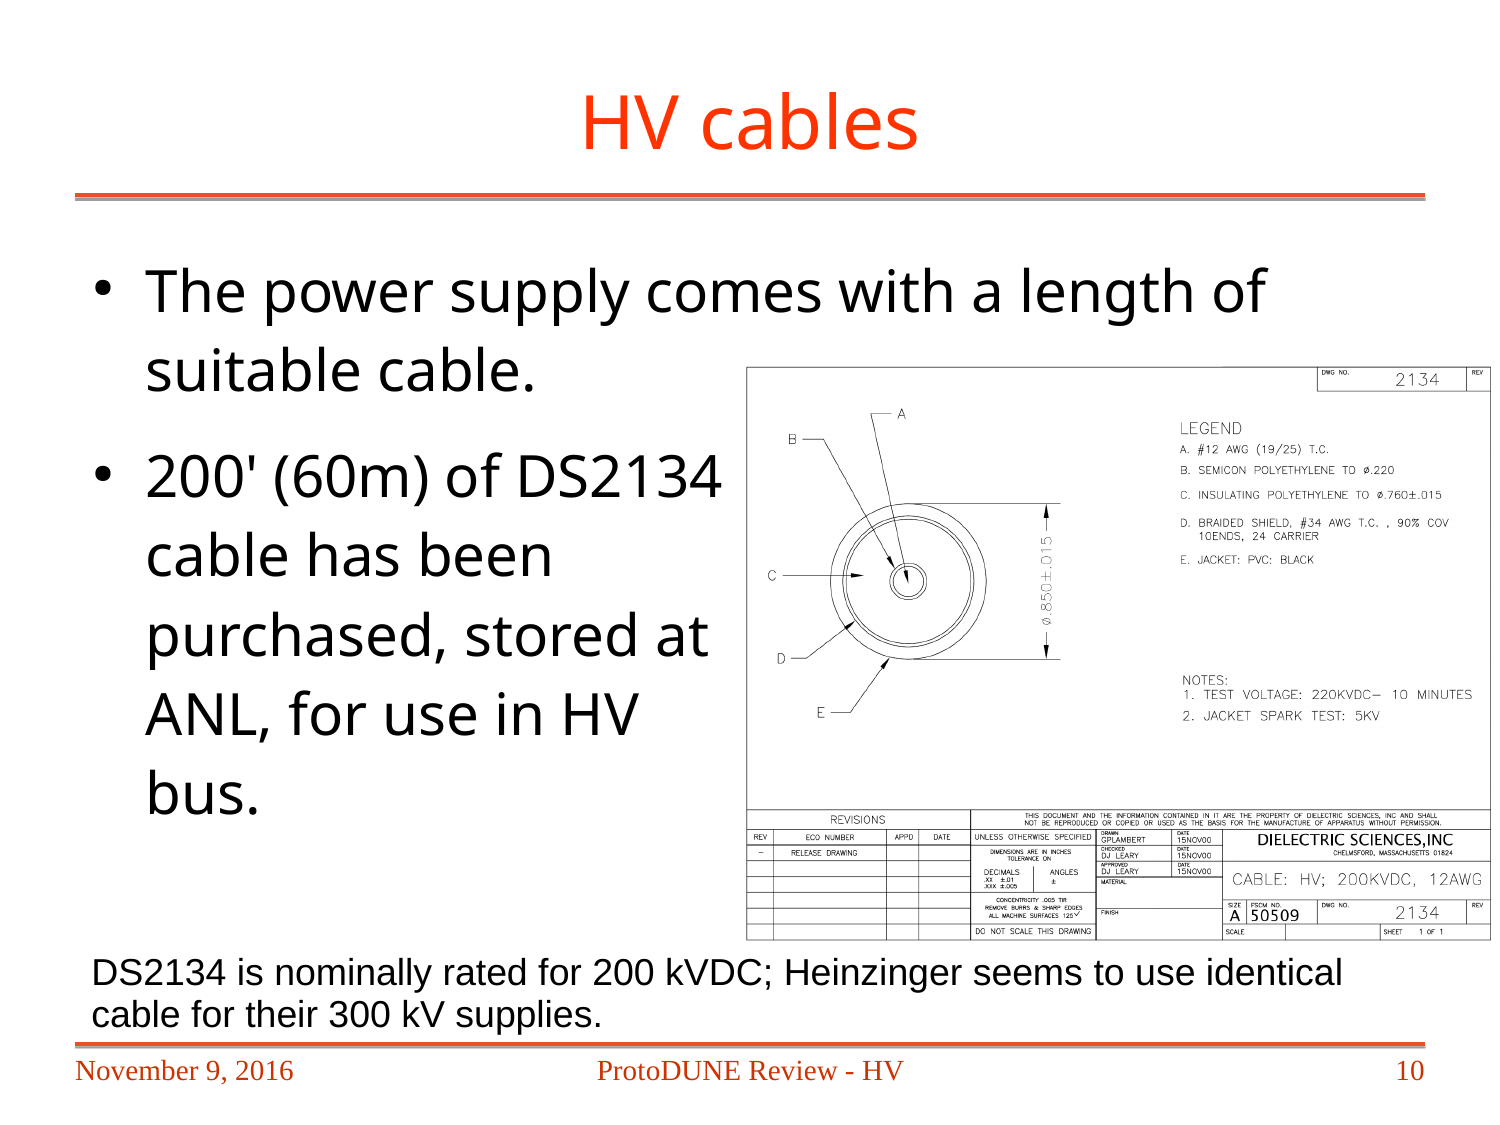

# HV cables
The power supply comes with a length of suitable cable.
200' (60m) of DS2134 cable has been purchased, stored at ANL, for use in HV bus.
DS2134 is nominally rated for 200 kVDC; Heinzinger seems to use identical cable for their 300 kV supplies.
November 9, 2016
ProtoDUNE Review - HV
10